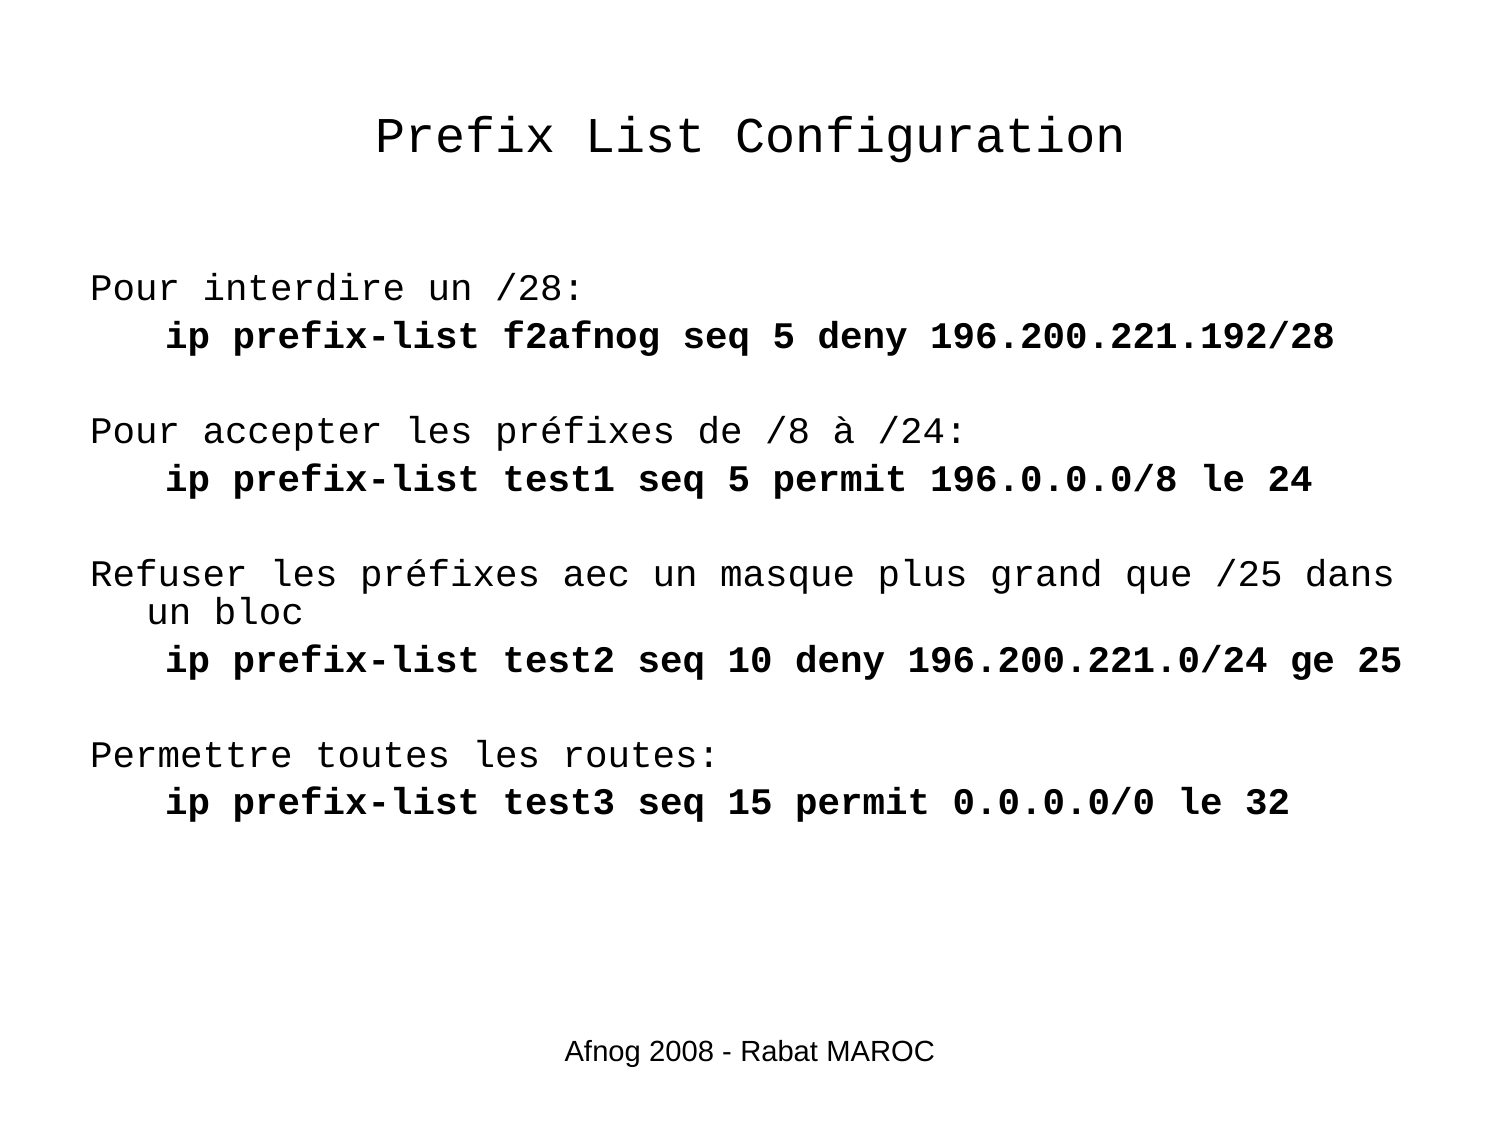

# Prefix List Configuration
Pour interdire un /28:
ip prefix-list f2afnog seq 5 deny 196.200.221.192/28
Pour accepter les préfixes de /8 à /24:
ip prefix-list test1 seq 5 permit 196.0.0.0/8 le 24
Refuser les préfixes aec un masque plus grand que /25 dans un bloc
ip prefix-list test2 seq 10 deny 196.200.221.0/24 ge 25
Permettre toutes les routes:
ip prefix-list test3 seq 15 permit 0.0.0.0/0 le 32
Afnog 2008 - Rabat MAROC